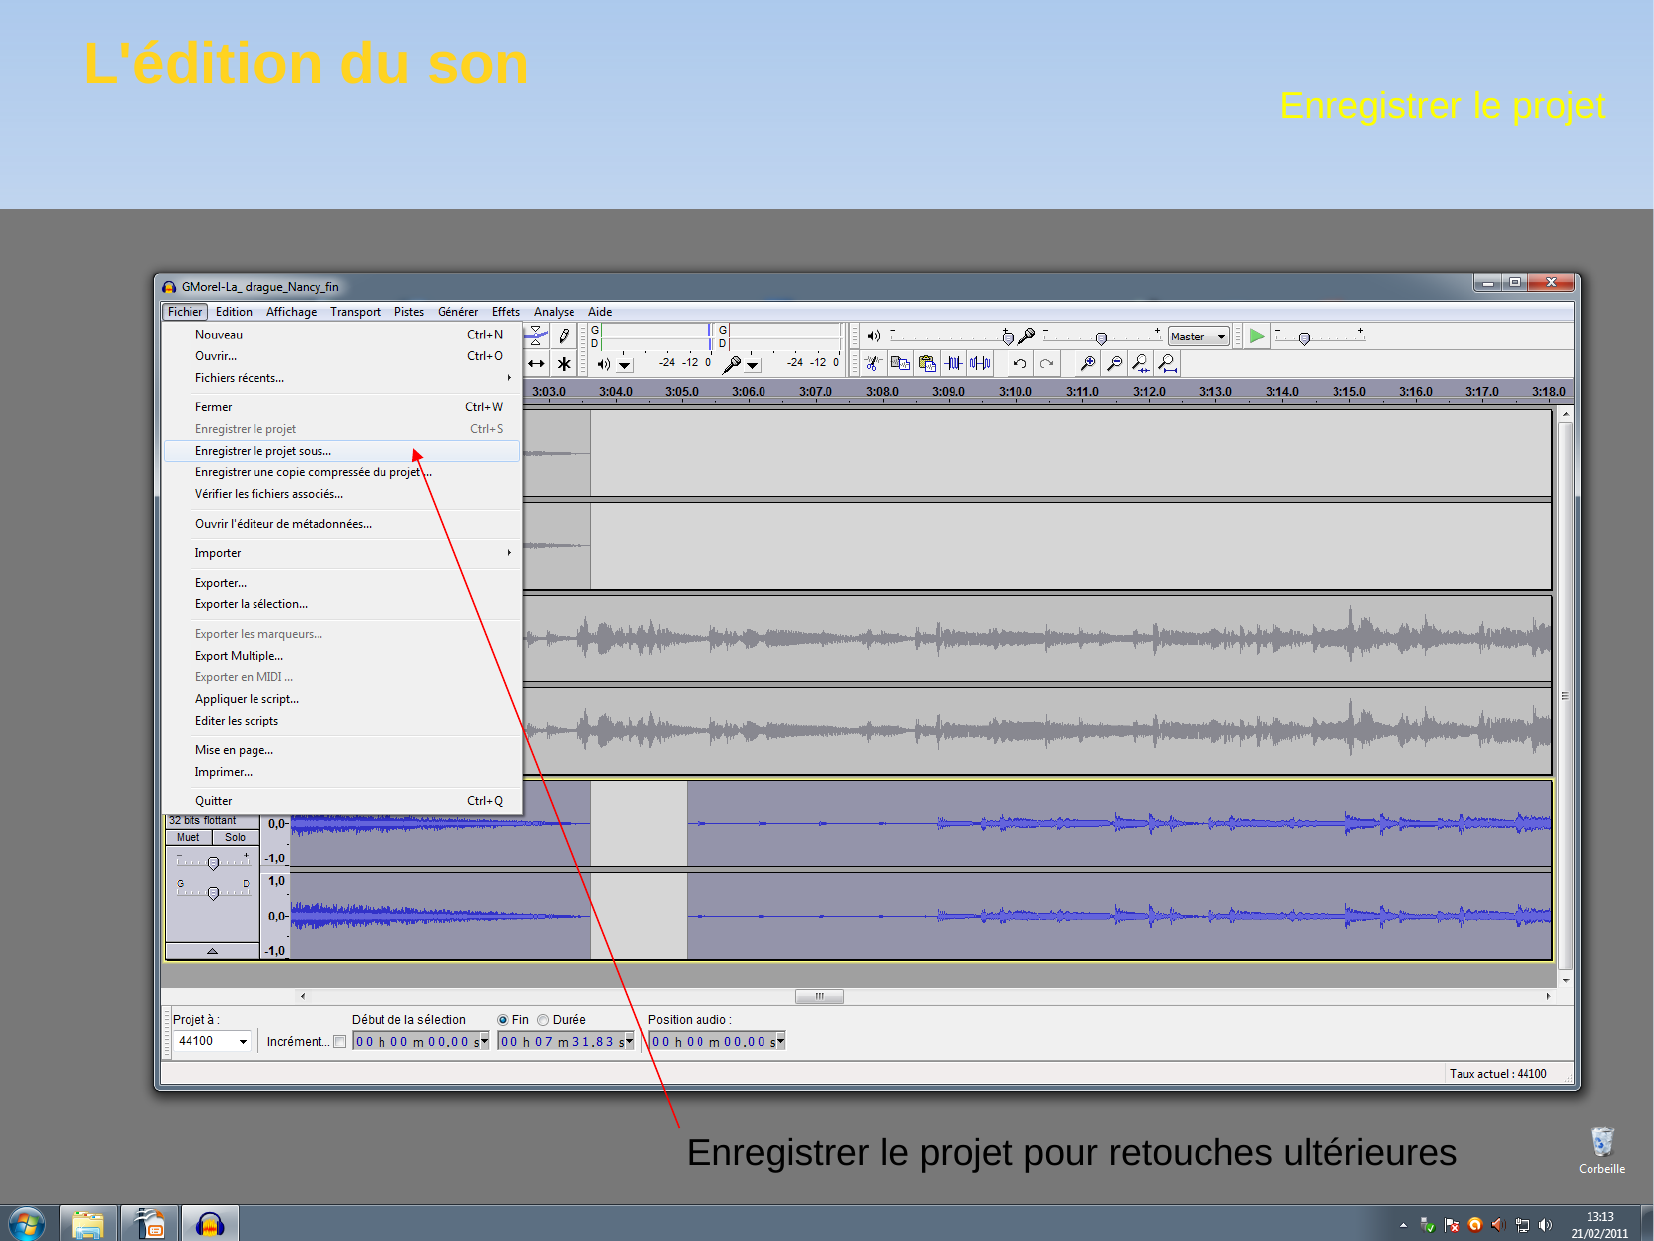

L'édition du son
 Enregistrer le projet
#
Enregistrer le projet pour retouches ultérieures